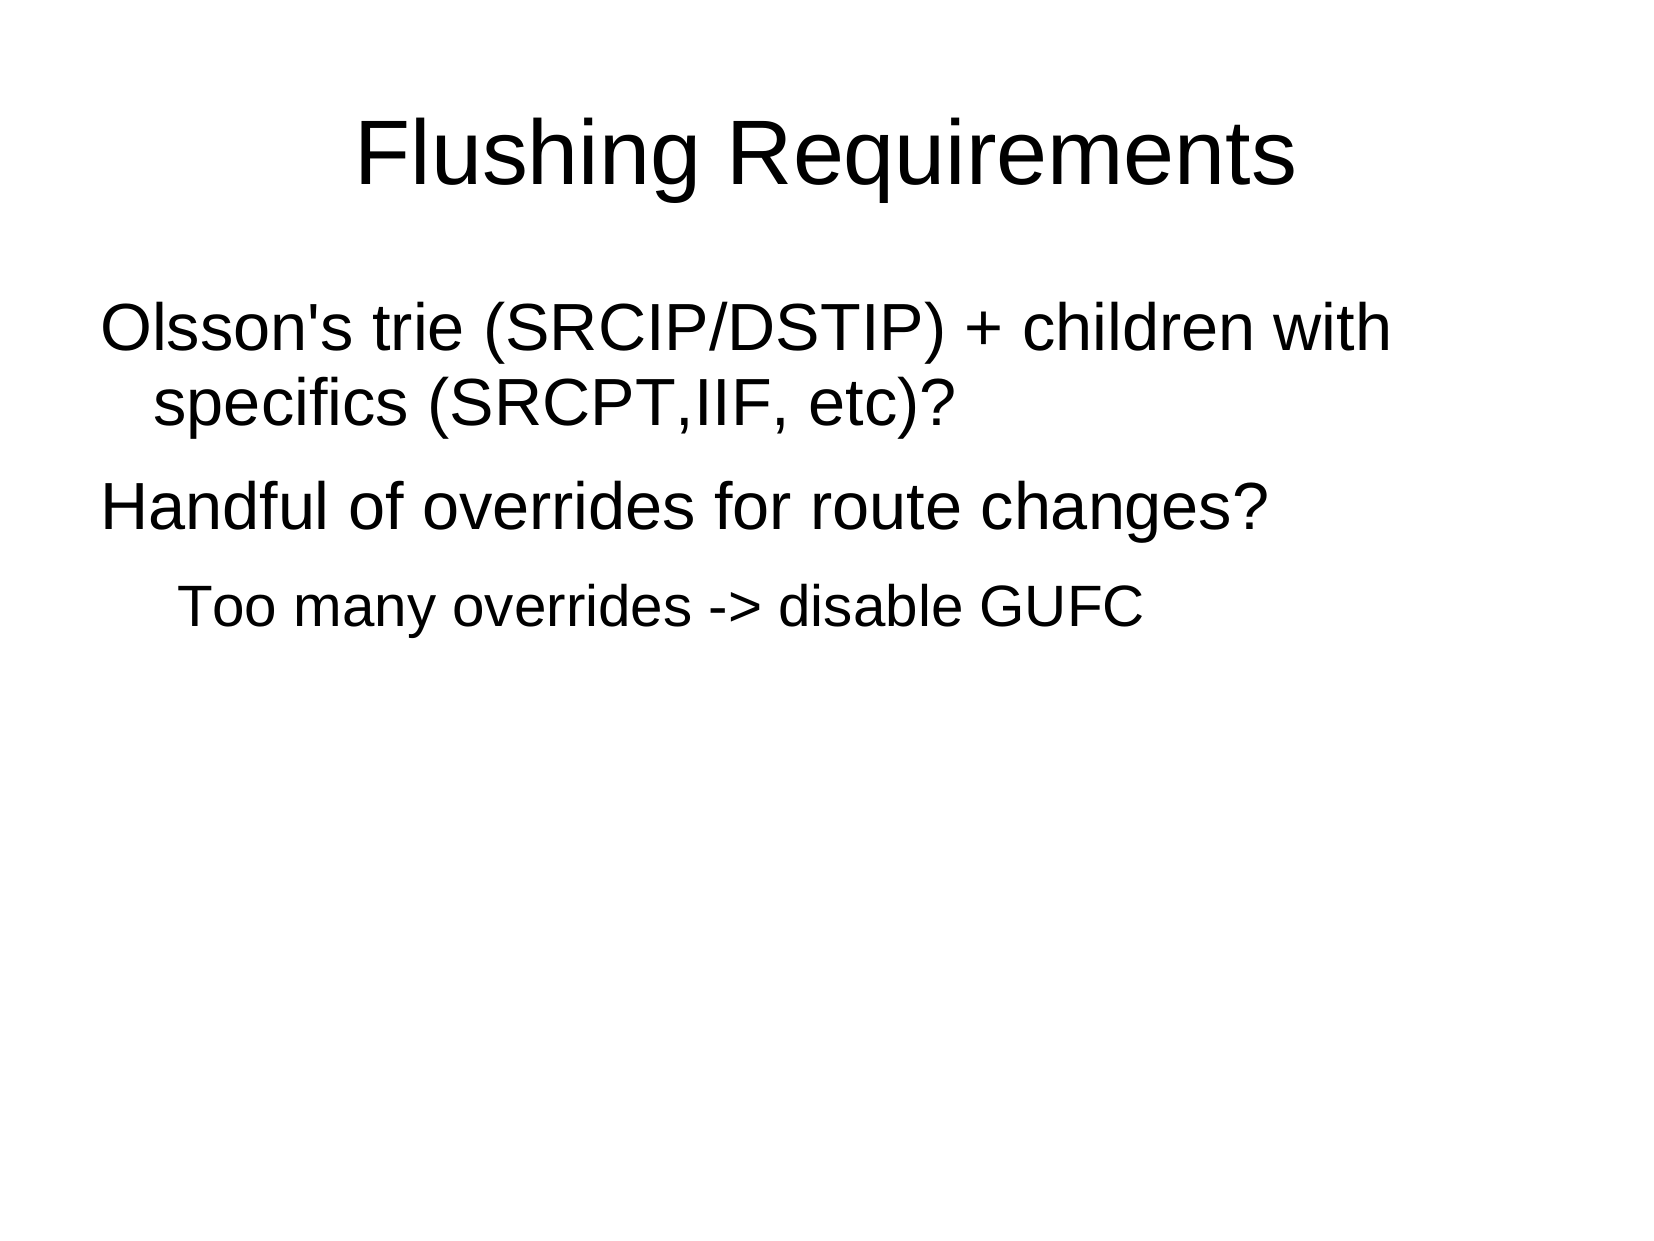

# Flushing Requirements
Olsson's trie (SRCIP/DSTIP) + children with specifics (SRCPT,IIF, etc)?
Handful of overrides for route changes?
Too many overrides -> disable GUFC